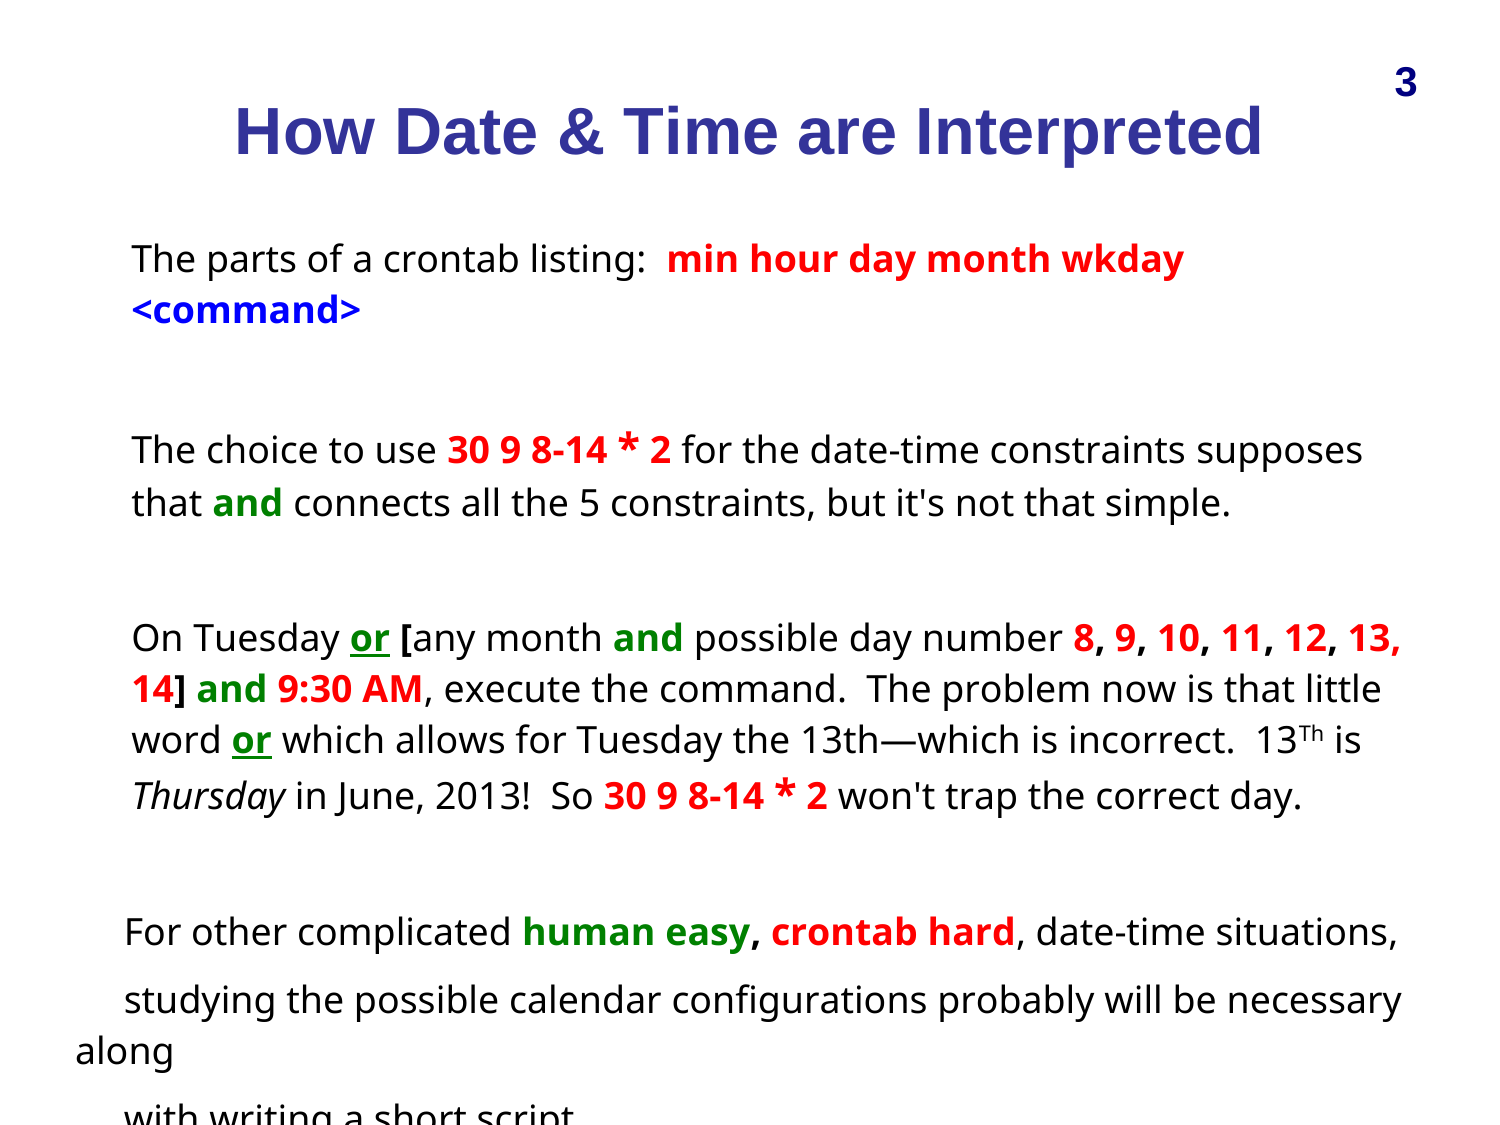

3
# How Date & Time are Interpreted
The parts of a crontab listing: min hour day month wkday <command>
The choice to use 30 9 8-14 * 2 for the date-time constraints supposes that and connects all the 5 constraints, but it's not that simple.
On Tuesday or [any month and possible day number 8, 9, 10, 11, 12, 13, 14] and 9:30 AM, execute the command. The problem now is that little word or which allows for Tuesday the 13th—which is incorrect. 13Th is Thursday in June, 2013! So 30 9 8-14 * 2 won't trap the correct day.
 For other complicated human easy, crontab hard, date-time situations,
 studying the possible calendar configurations probably will be necessary along
 with writing a short script.